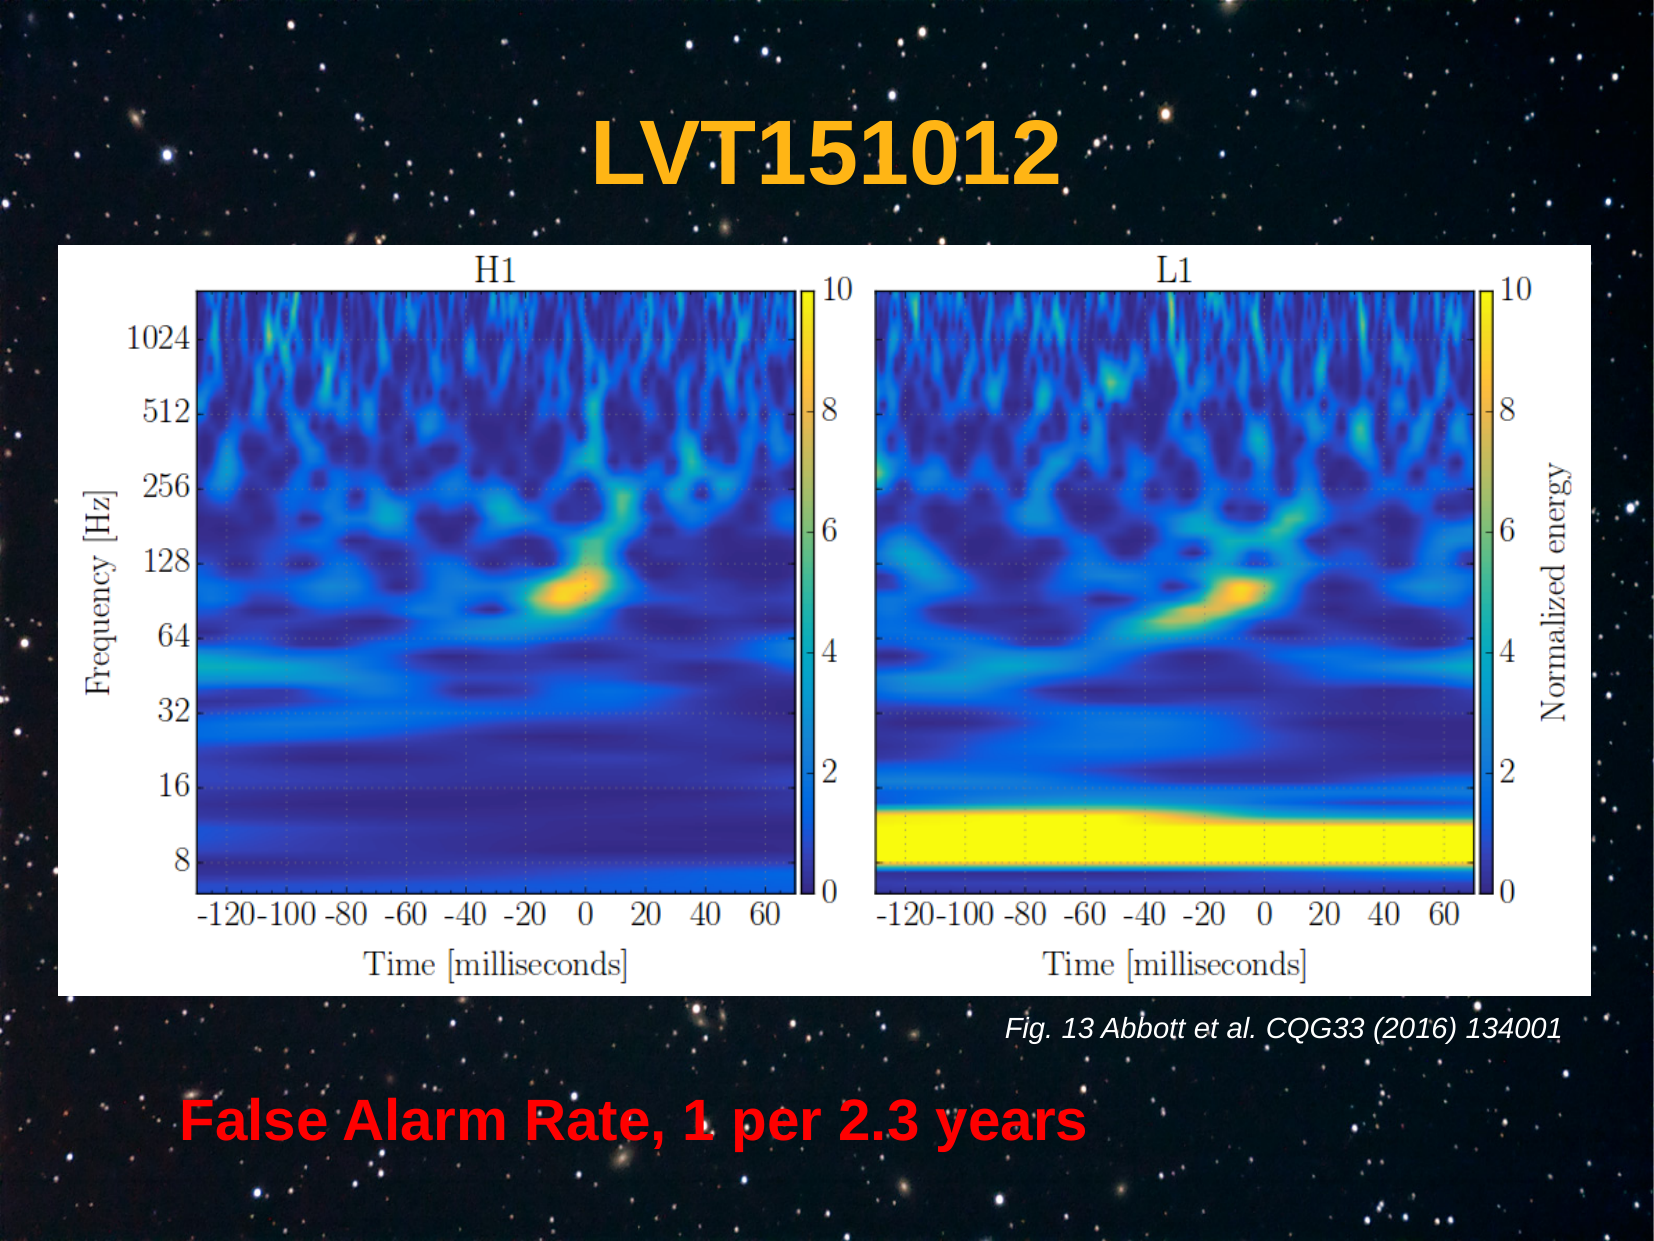

# LVT151012
Fig. 13 Abbott et al. CQG33 (2016) 134001
False Alarm Rate, 1 per 2.3 years